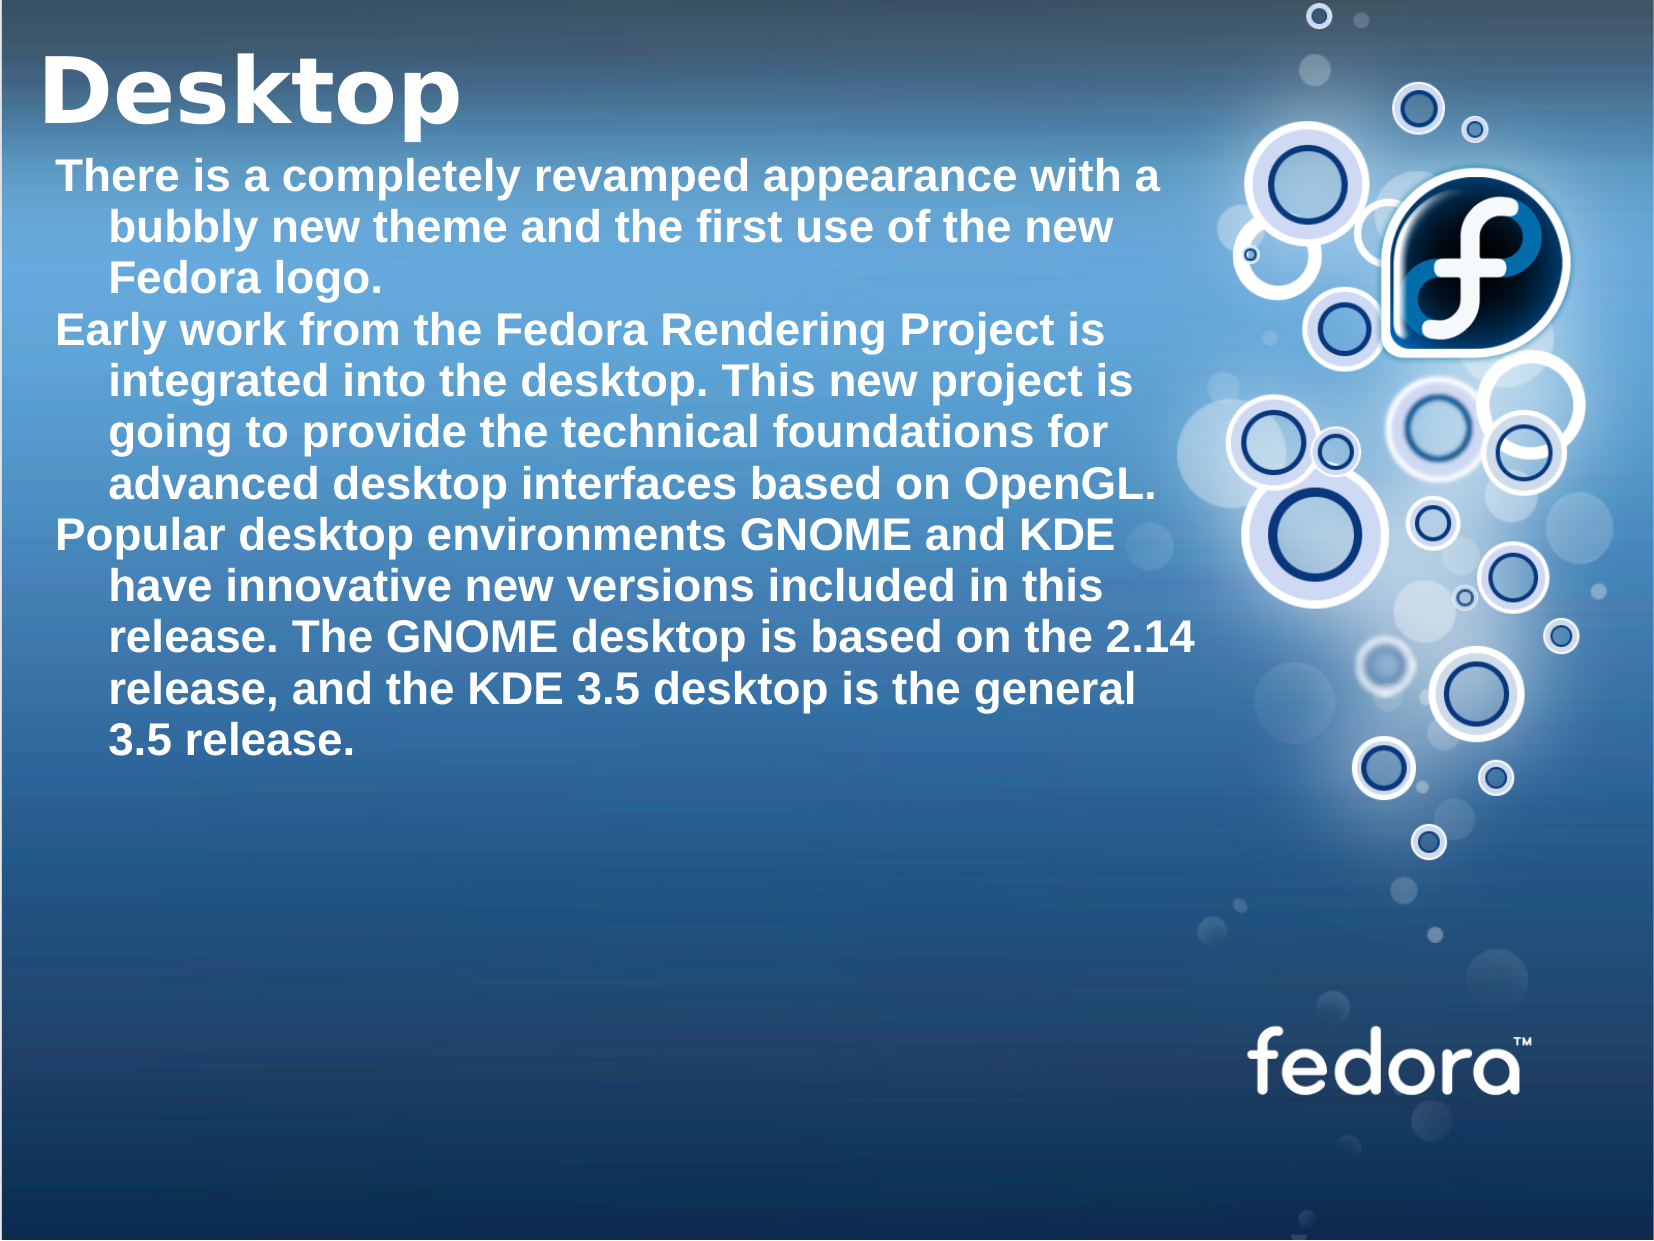

# Desktop
There is a completely revamped appearance with a bubbly new theme and the first use of the new Fedora logo.
Early work from the Fedora Rendering Project is integrated into the desktop. This new project is going to provide the technical foundations for advanced desktop interfaces based on OpenGL.
Popular desktop environments GNOME and KDE have innovative new versions included in this release. The GNOME desktop is based on the 2.14 release, and the KDE 3.5 desktop is the general 3.5 release.